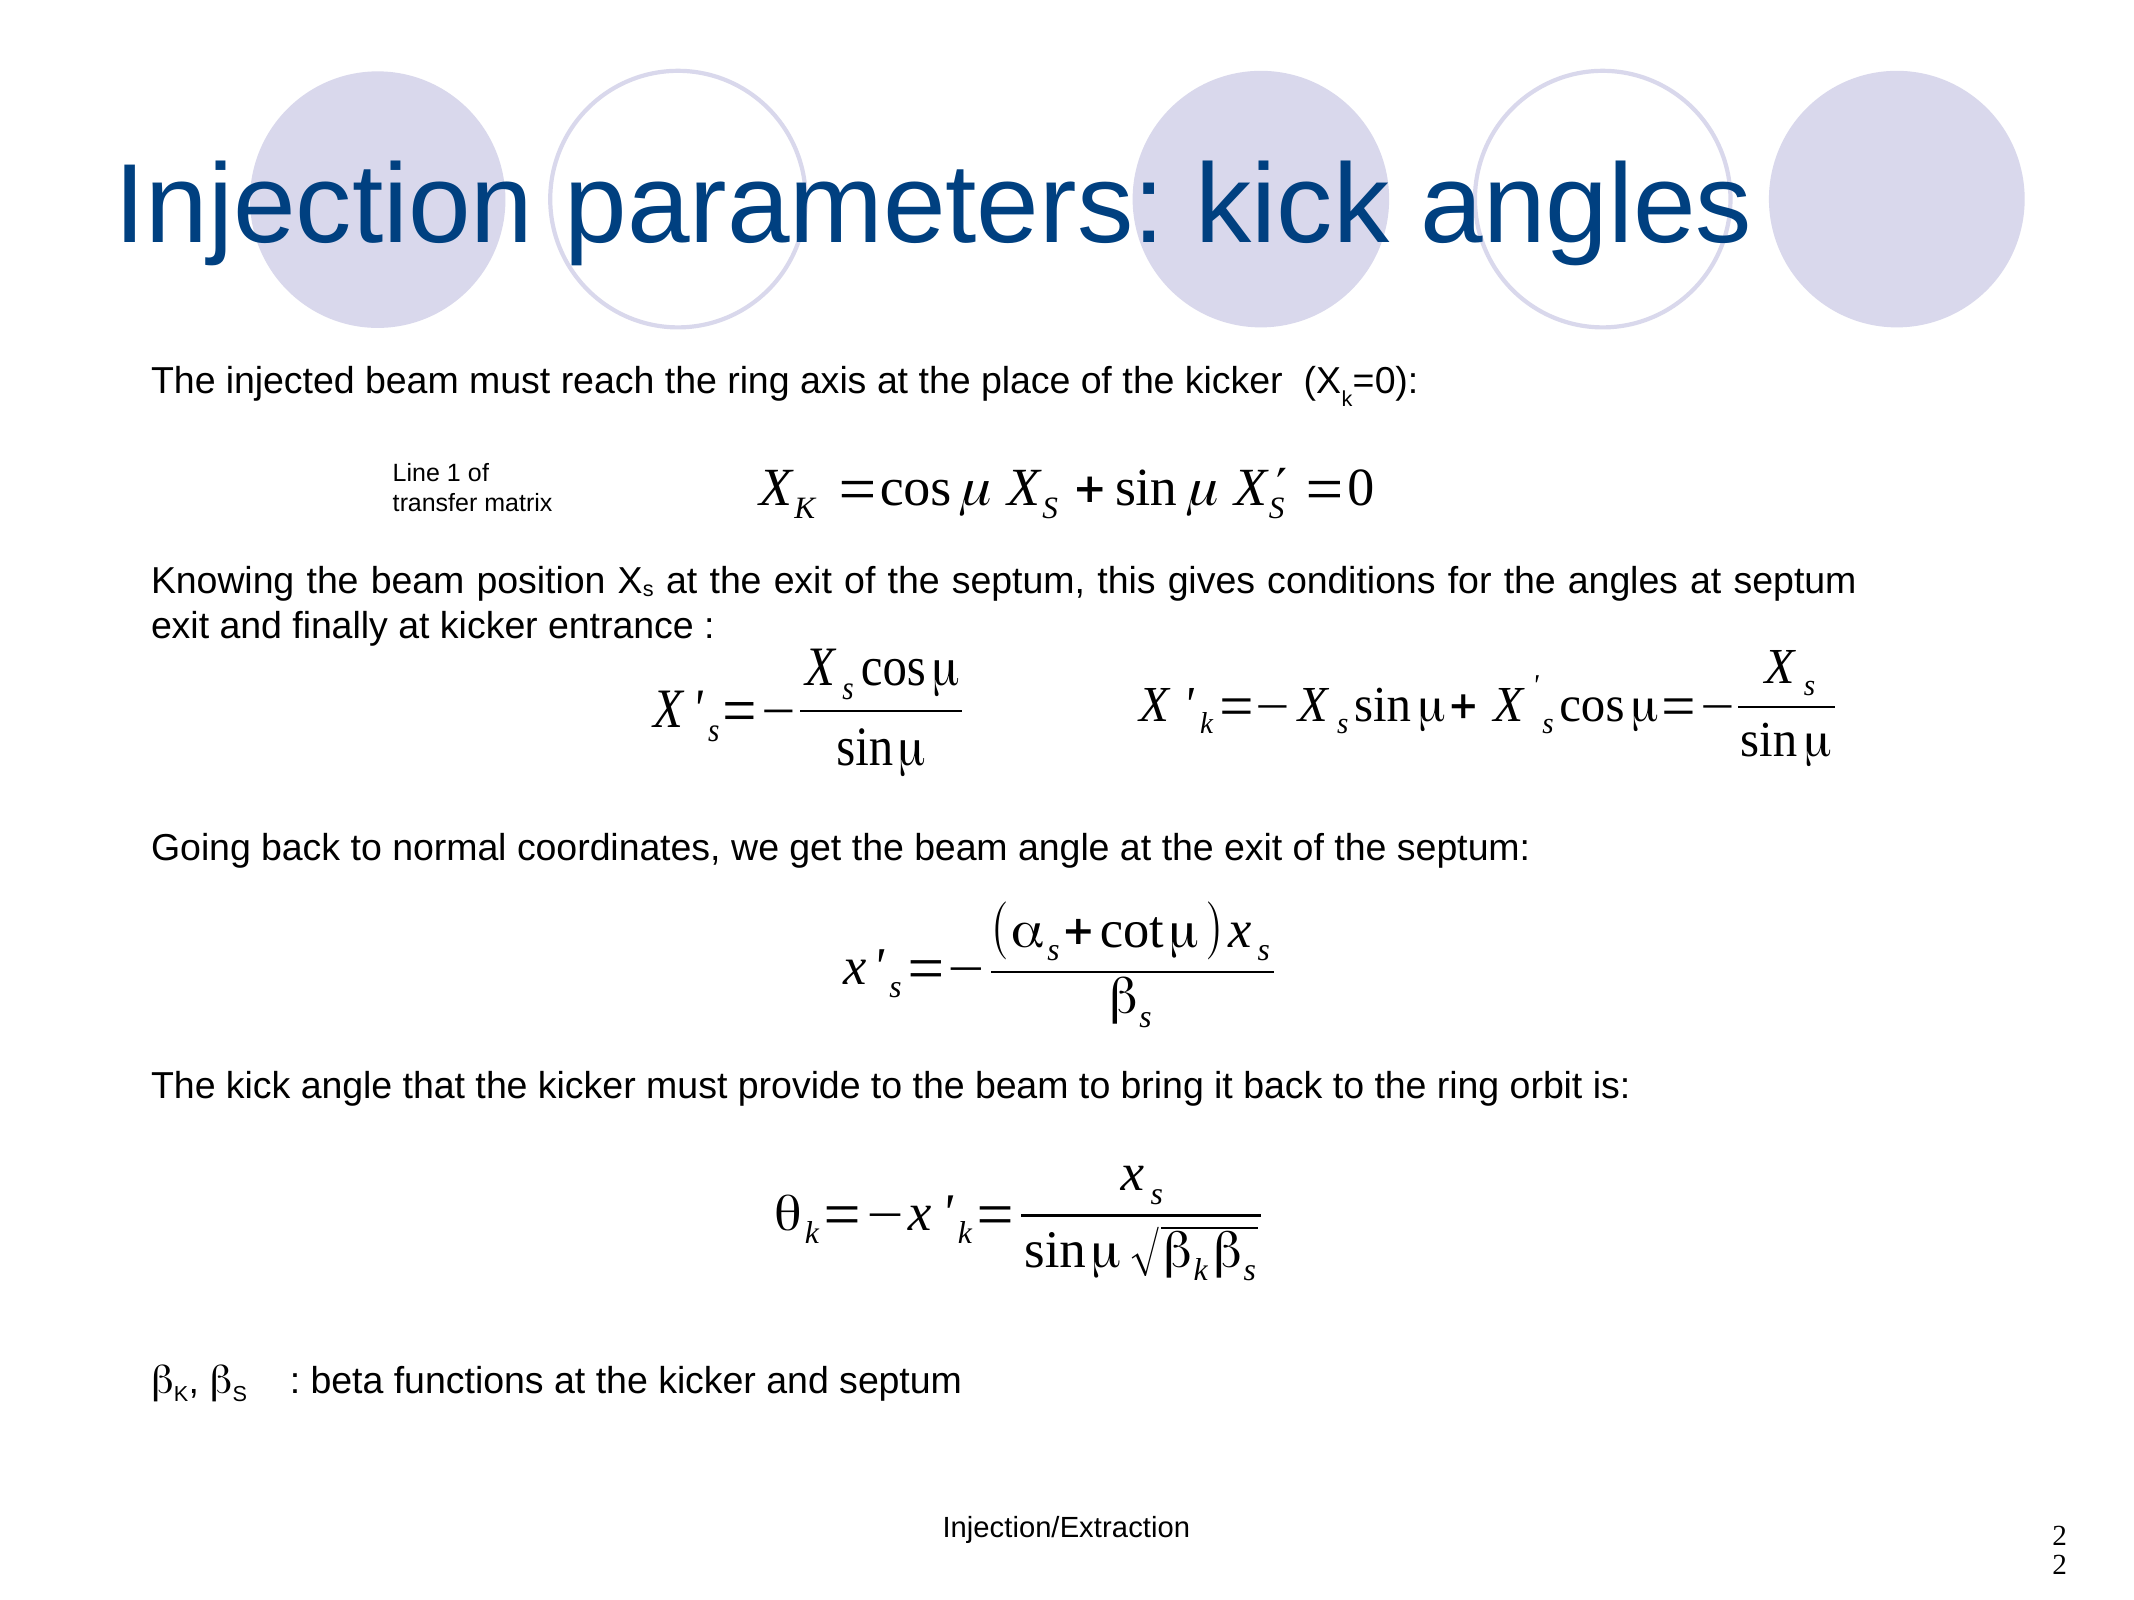

# Injection parameters: kick angles
The injected beam must reach the ring axis at the place of the kicker (Xk=0):
Line 1 of transfer matrix
Knowing the beam position Xs at the exit of the septum, this gives conditions for the angles at septum exit and finally at kicker entrance :
Going back to normal coordinates, we get the beam angle at the exit of the septum:
The kick angle that the kicker must provide to the beam to bring it back to the ring orbit is:
K, S 	: beta functions at the kicker and septum
22